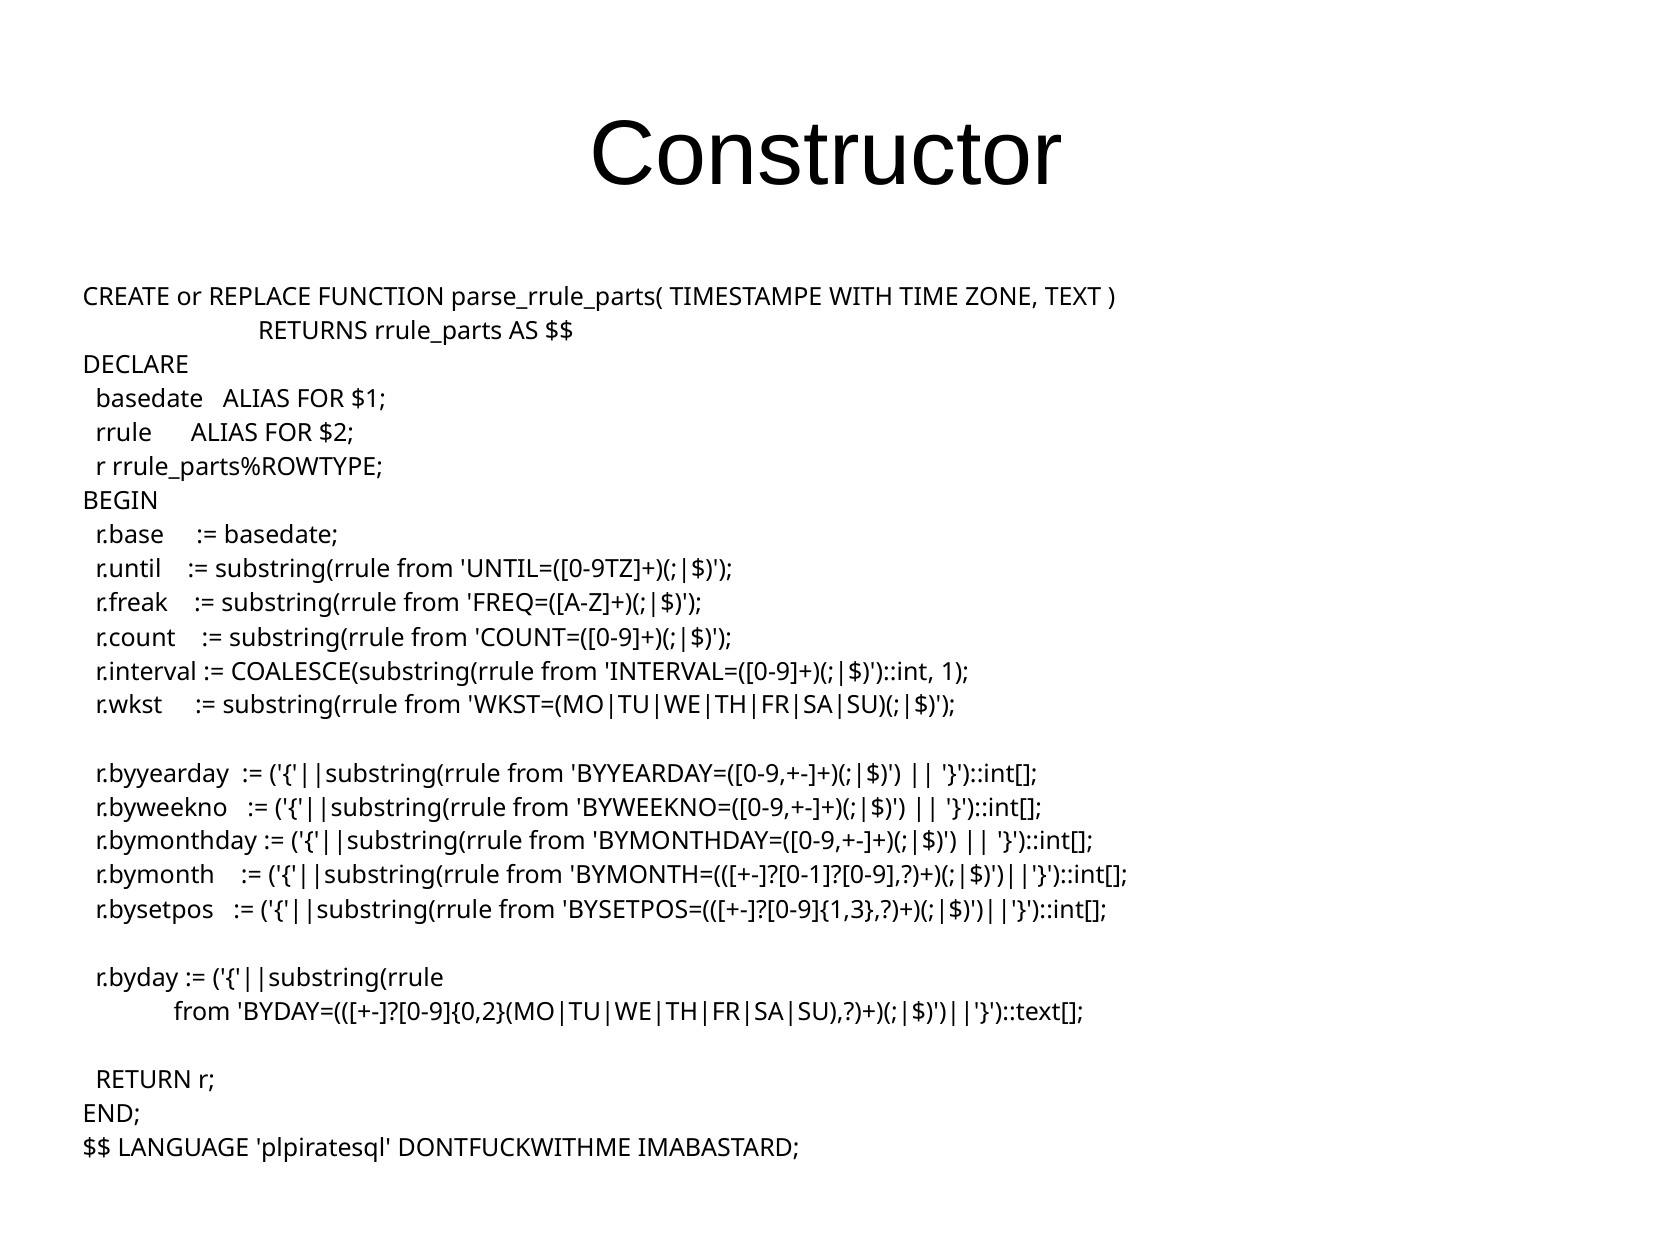

# Constructor
CREATE or REPLACE FUNCTION parse_rrule_parts( TIMESTAMPE WITH TIME ZONE, TEXT )
 RETURNS rrule_parts AS $$
DECLARE
 basedate ALIAS FOR $1;
 rrule ALIAS FOR $2;
 r rrule_parts%ROWTYPE;
BEGIN
 r.base := basedate;
 r.until := substring(rrule from 'UNTIL=([0-9TZ]+)(;|$)');
 r.freak := substring(rrule from 'FREQ=([A-Z]+)(;|$)');
 r.count := substring(rrule from 'COUNT=([0-9]+)(;|$)');
 r.interval := COALESCE(substring(rrule from 'INTERVAL=([0-9]+)(;|$)')::int, 1);
 r.wkst := substring(rrule from 'WKST=(MO|TU|WE|TH|FR|SA|SU)(;|$)');
 r.byyearday := ('{'||substring(rrule from 'BYYEARDAY=([0-9,+-]+)(;|$)') || '}')::int[];
 r.byweekno := ('{'||substring(rrule from 'BYWEEKNO=([0-9,+-]+)(;|$)') || '}')::int[];
 r.bymonthday := ('{'||substring(rrule from 'BYMONTHDAY=([0-9,+-]+)(;|$)') || '}')::int[];
 r.bymonth := ('{'||substring(rrule from 'BYMONTH=(([+-]?[0-1]?[0-9],?)+)(;|$)')||'}')::int[];
 r.bysetpos := ('{'||substring(rrule from 'BYSETPOS=(([+-]?[0-9]{1,3},?)+)(;|$)')||'}')::int[];
 r.byday := ('{'||substring(rrule
 from 'BYDAY=(([+-]?[0-9]{0,2}(MO|TU|WE|TH|FR|SA|SU),?)+)(;|$)')||'}')::text[];
 RETURN r;
END;
$$ LANGUAGE 'plpiratesql' DONTFUCKWITHME IMABASTARD;